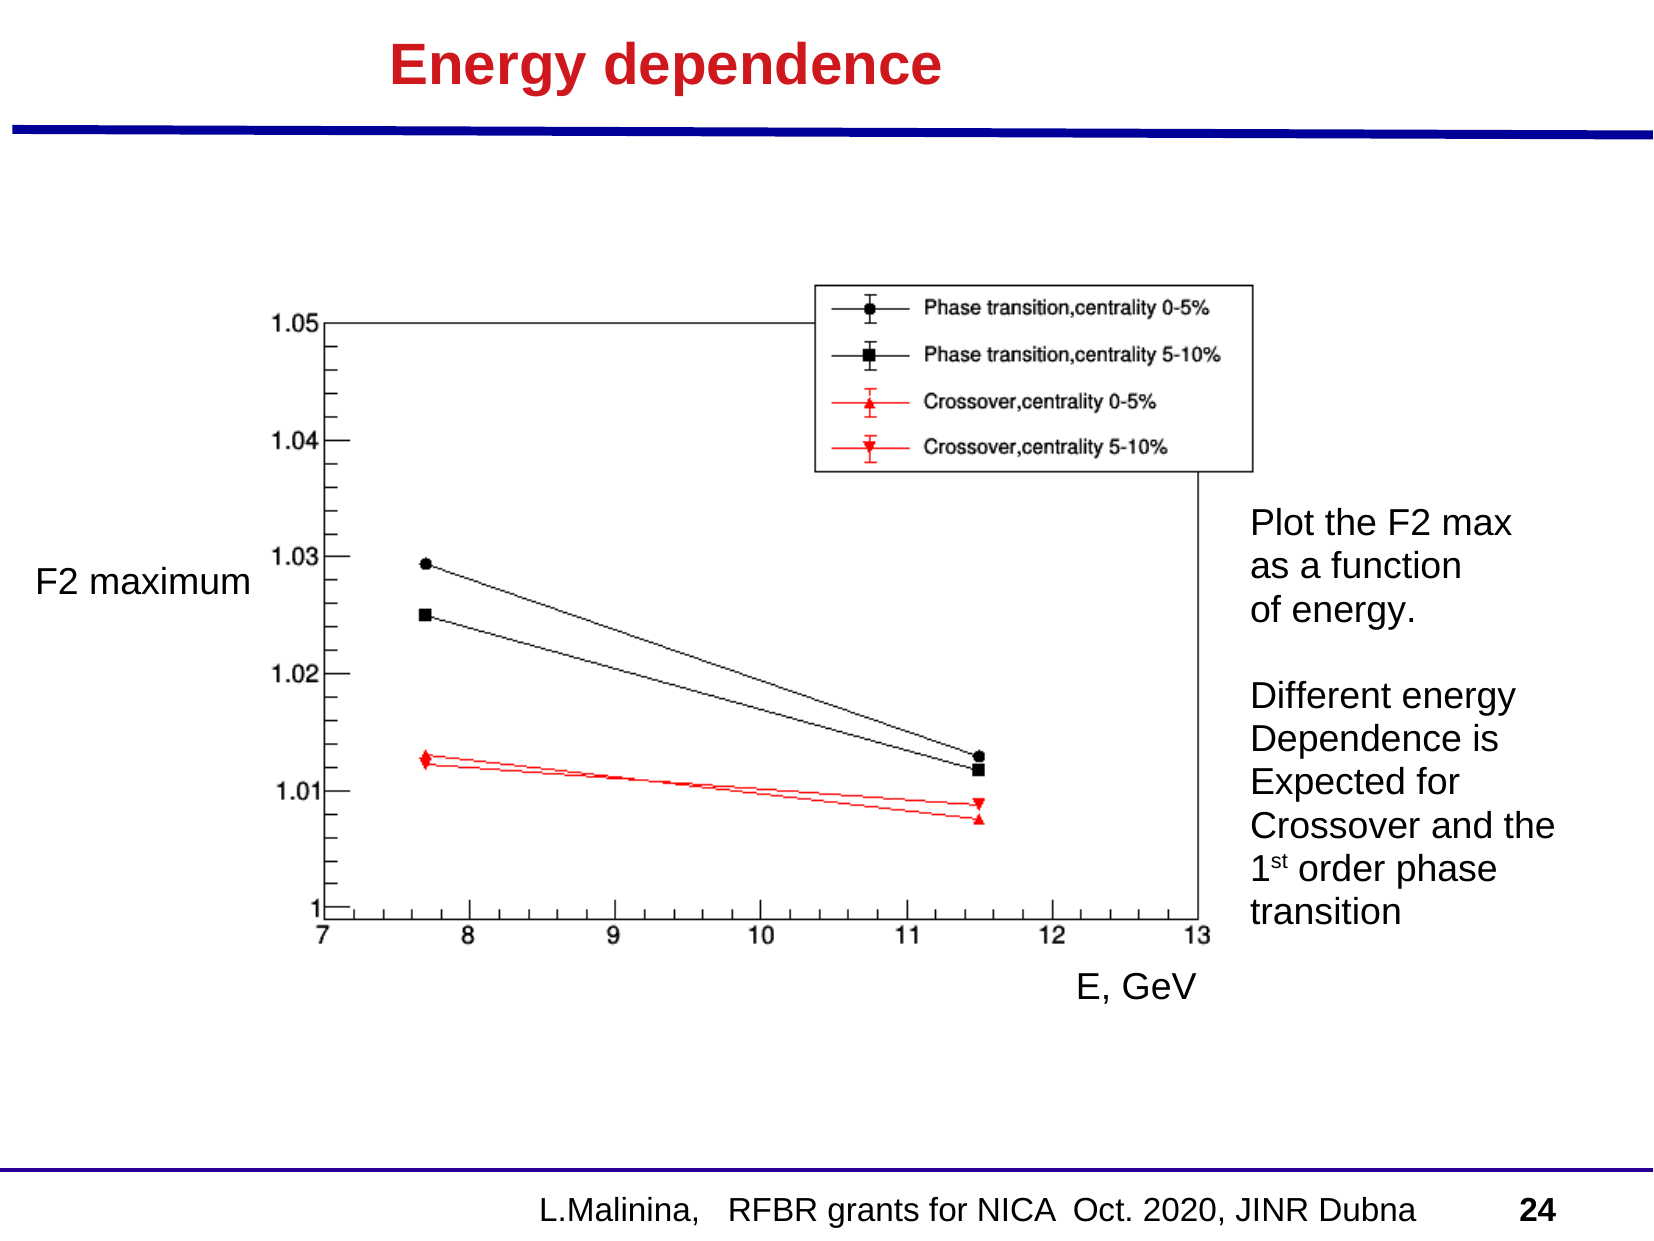

Energy dependence
# Energy dependence
Plot the F2 max
as a function
of energy.
Different energy
Dependence is
Expected for
Crossover and the
1st order phase
transition
F2 maximum
E, GeV
 L.Malinina, RFBR grants for NICA Oct. 2020, JINR Dubna